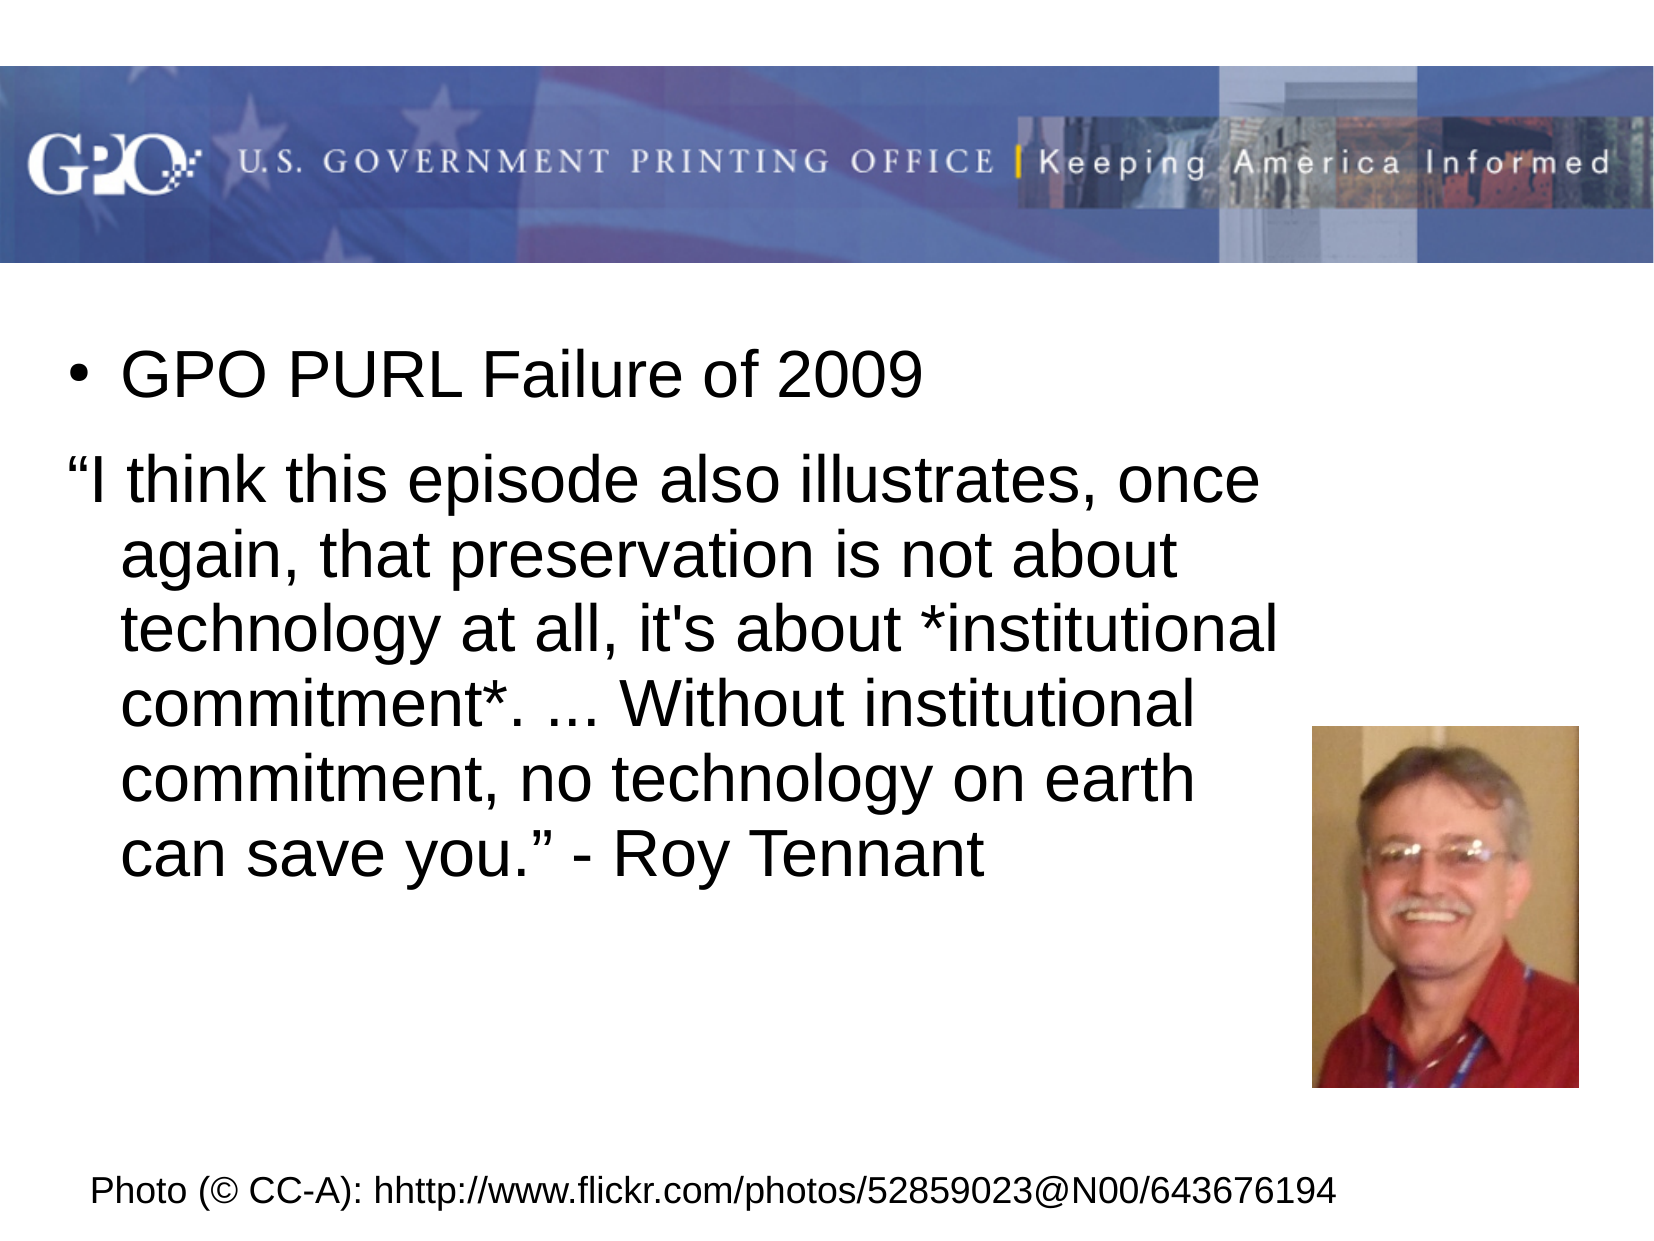

#
GPO PURL Failure of 2009
“I think this episode also illustrates, once again, that preservation is not about technology at all, it's about *institutional commitment*. ... Without institutional commitment, no technology on earth can save you.” - Roy Tennant
Photo (© CC-A): hhttp://www.flickr.com/photos/52859023@N00/643676194